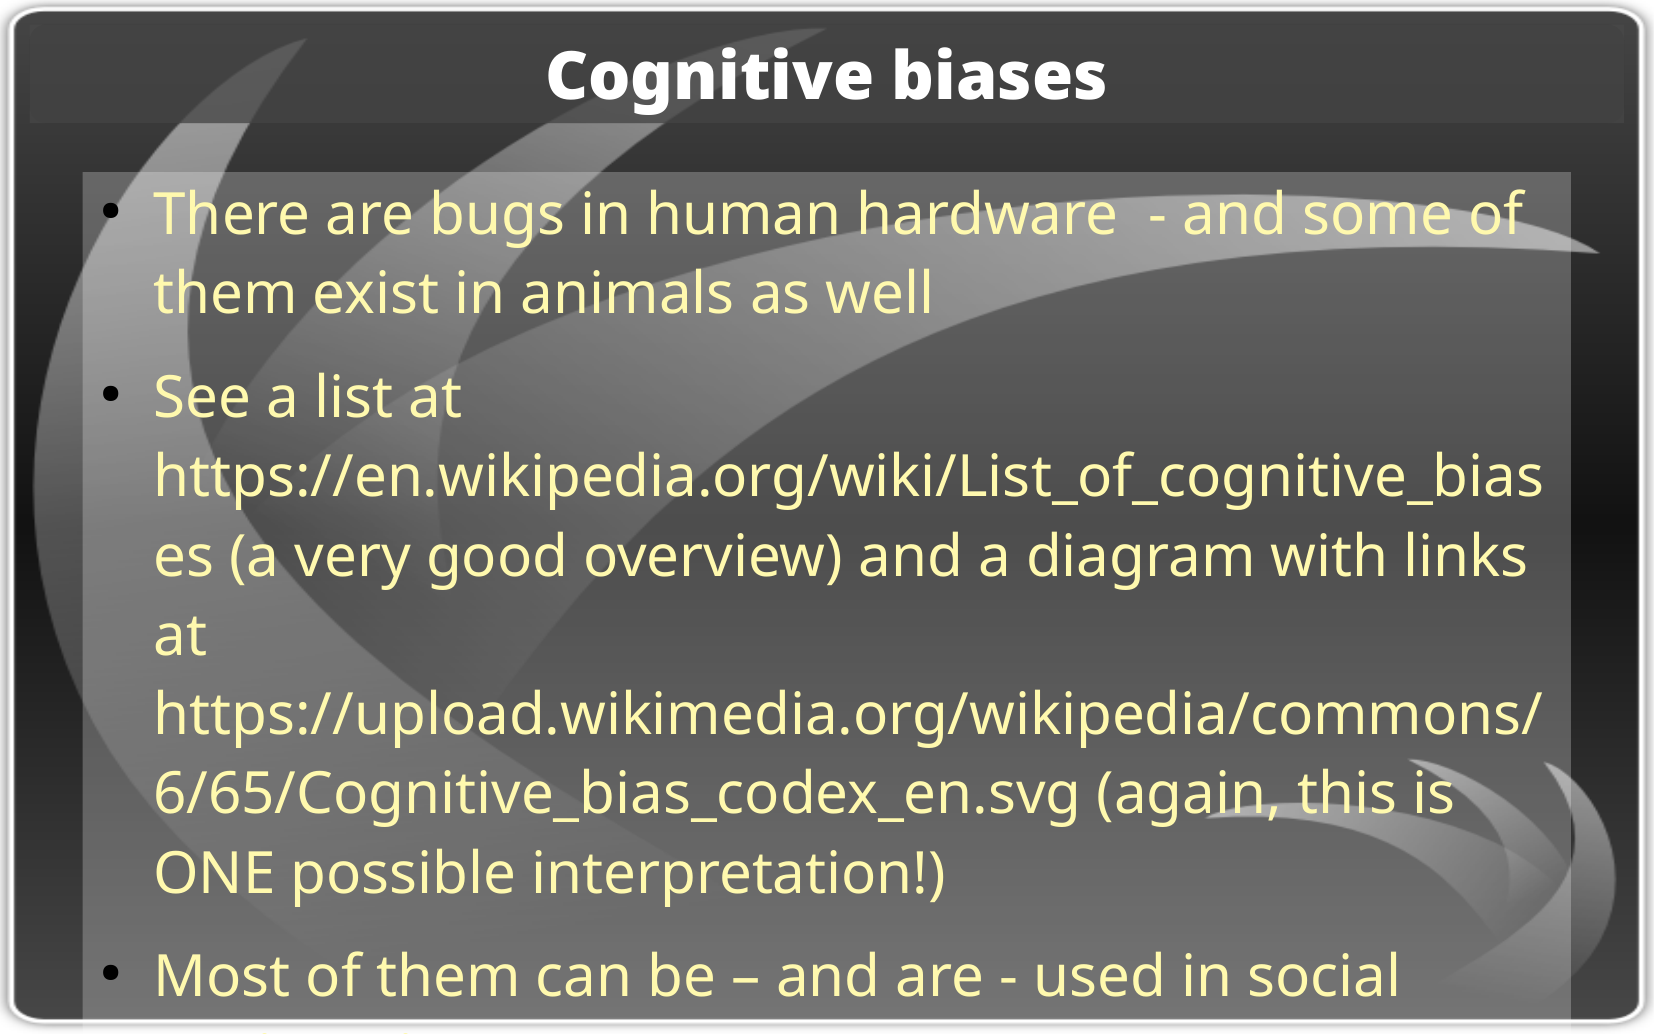

# Cognitive biases
There are bugs in human hardware - and some of them exist in animals as well
See a list at https://en.wikipedia.org/wiki/List_of_cognitive_biases (a very good overview) and a diagram with links at https://upload.wikimedia.org/wikipedia/commons/6/65/Cognitive_bias_codex_en.svg (again, this is ONE possible interpretation!)
Most of them can be – and are - used in social engineering!